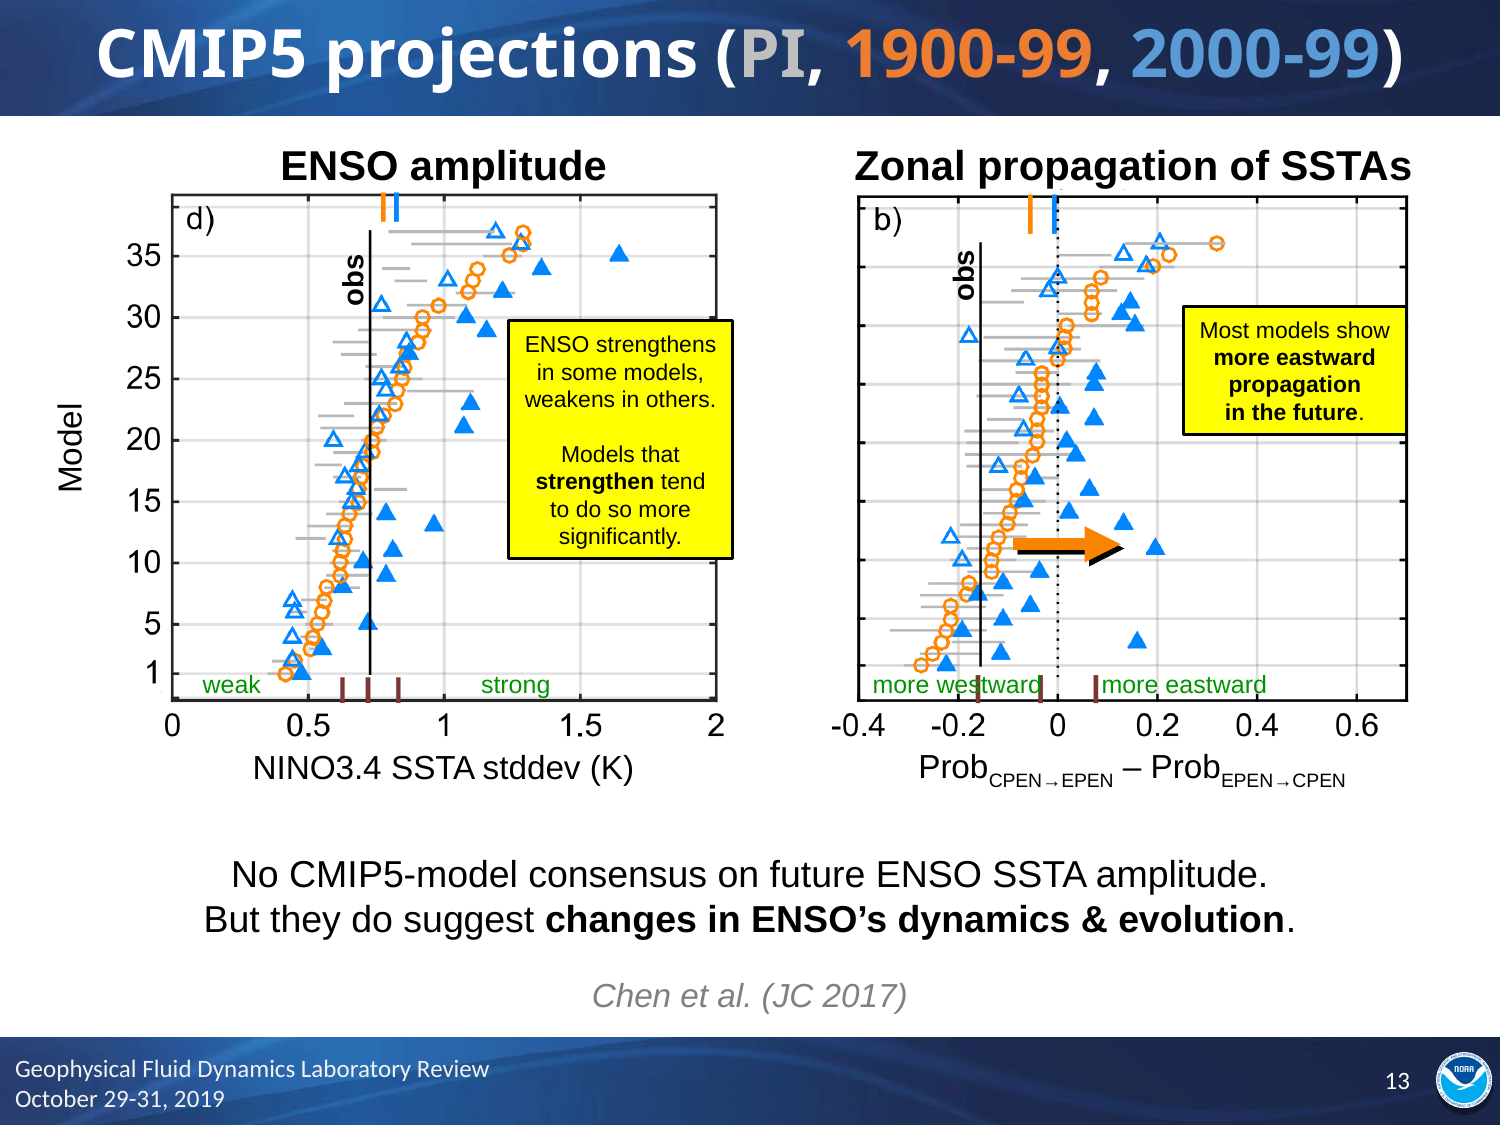

# CMIP5 projections (PI, 1900-99, 2000-99)
ENSO amplitude
Zonal propagation of SSTAs
obs
obs
Most models show
more eastward
propagation
in the future.
ENSO strengthens
in some models,
weakens in others.
Models that
strengthen tend
to do so more
significantly.
Model
weak
strong
more westward
more eastward
ProbCPEN→EPEN – ProbEPEN→CPEN
NINO3.4 SSTA stddev (K)
No CMIP5-model consensus on future ENSO SSTA amplitude.
But they do suggest changes in ENSO’s dynamics & evolution.
Chen et al. (JC 2017)‏